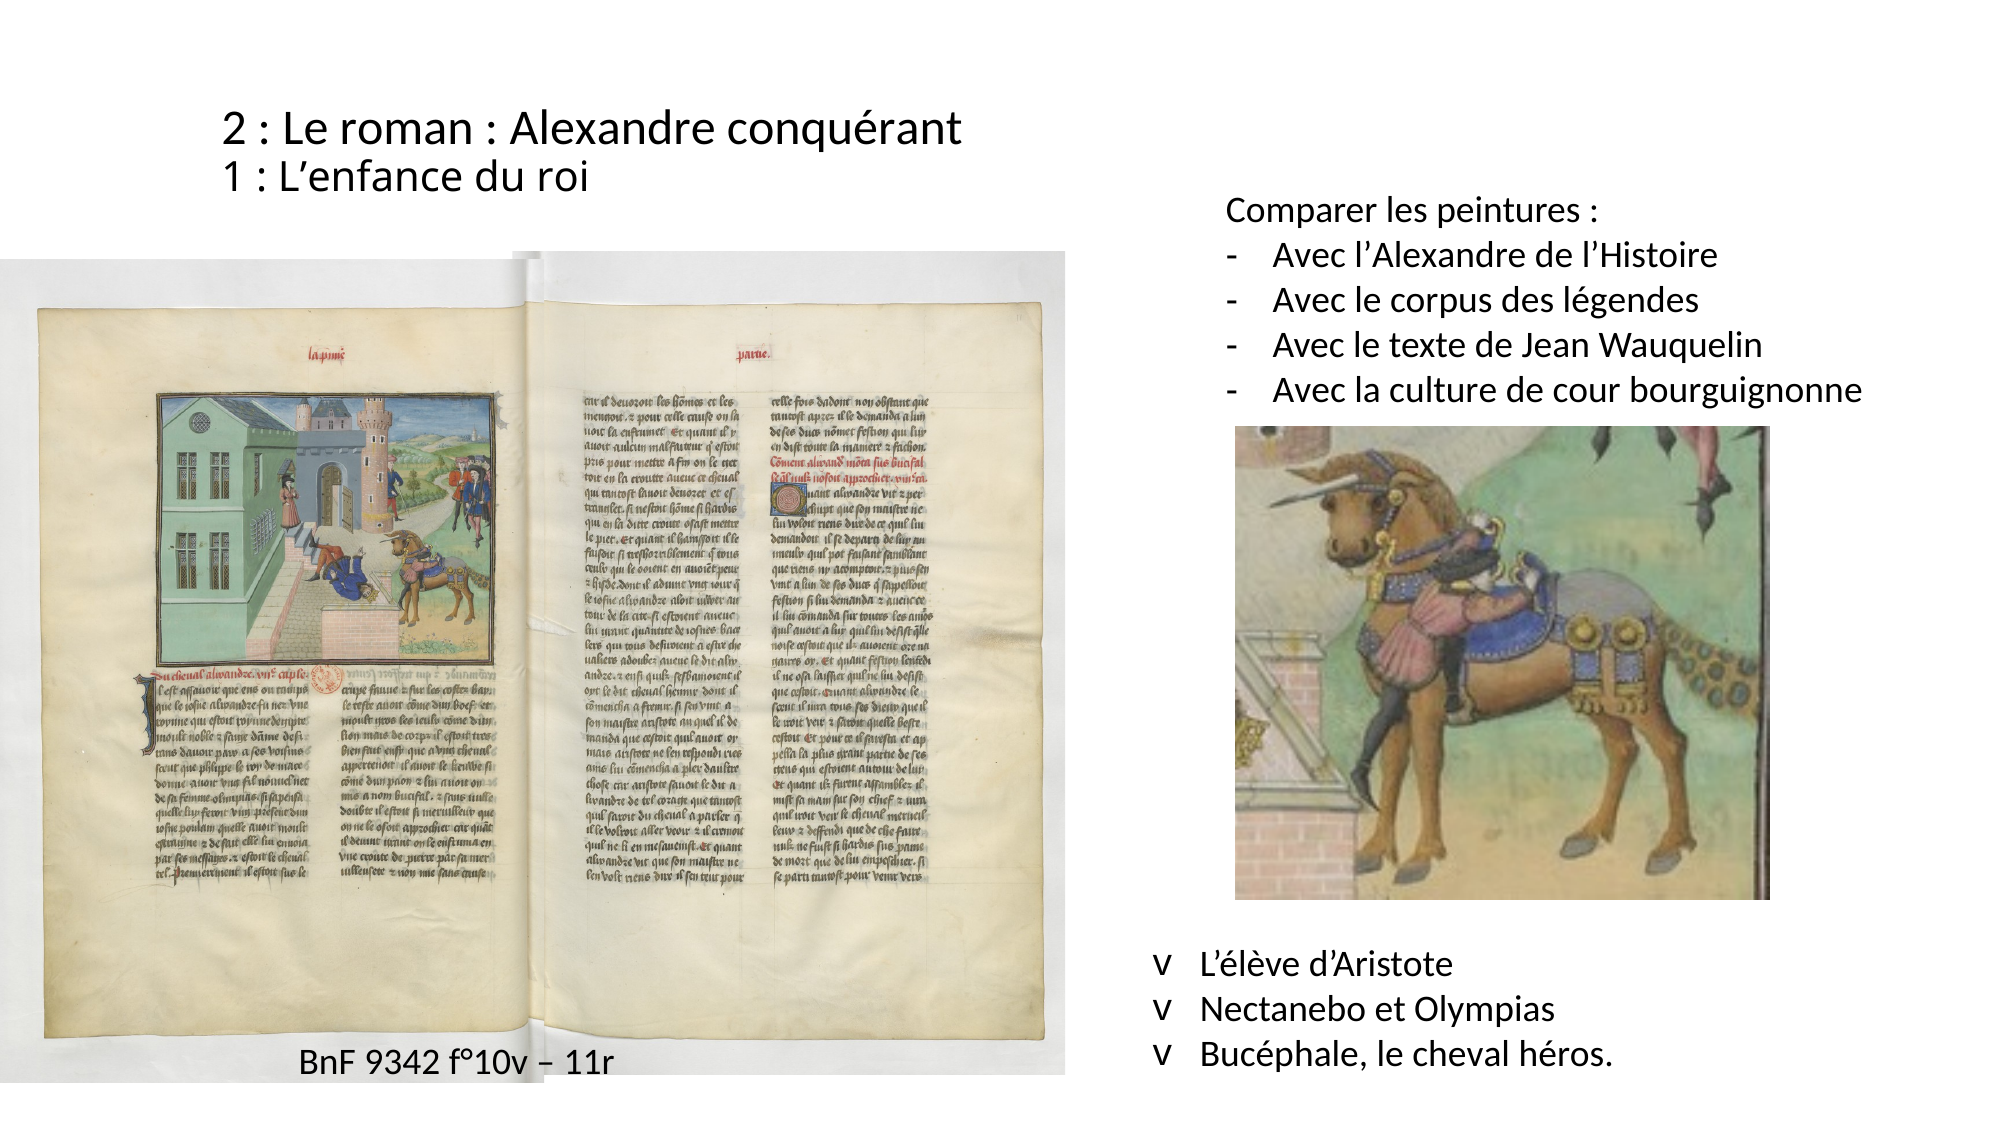

2 : Le roman : Alexandre conquérant
1 : L’enfance du roi
Comparer les peintures :
Avec l’Alexandre de l’Histoire
Avec le corpus des légendes
Avec le texte de Jean Wauquelin
Avec la culture de cour bourguignonne
L’élève d’Aristote
Nectanebo et Olympias
Bucéphale, le cheval héros.
BnF 9342 f°10v – 11r